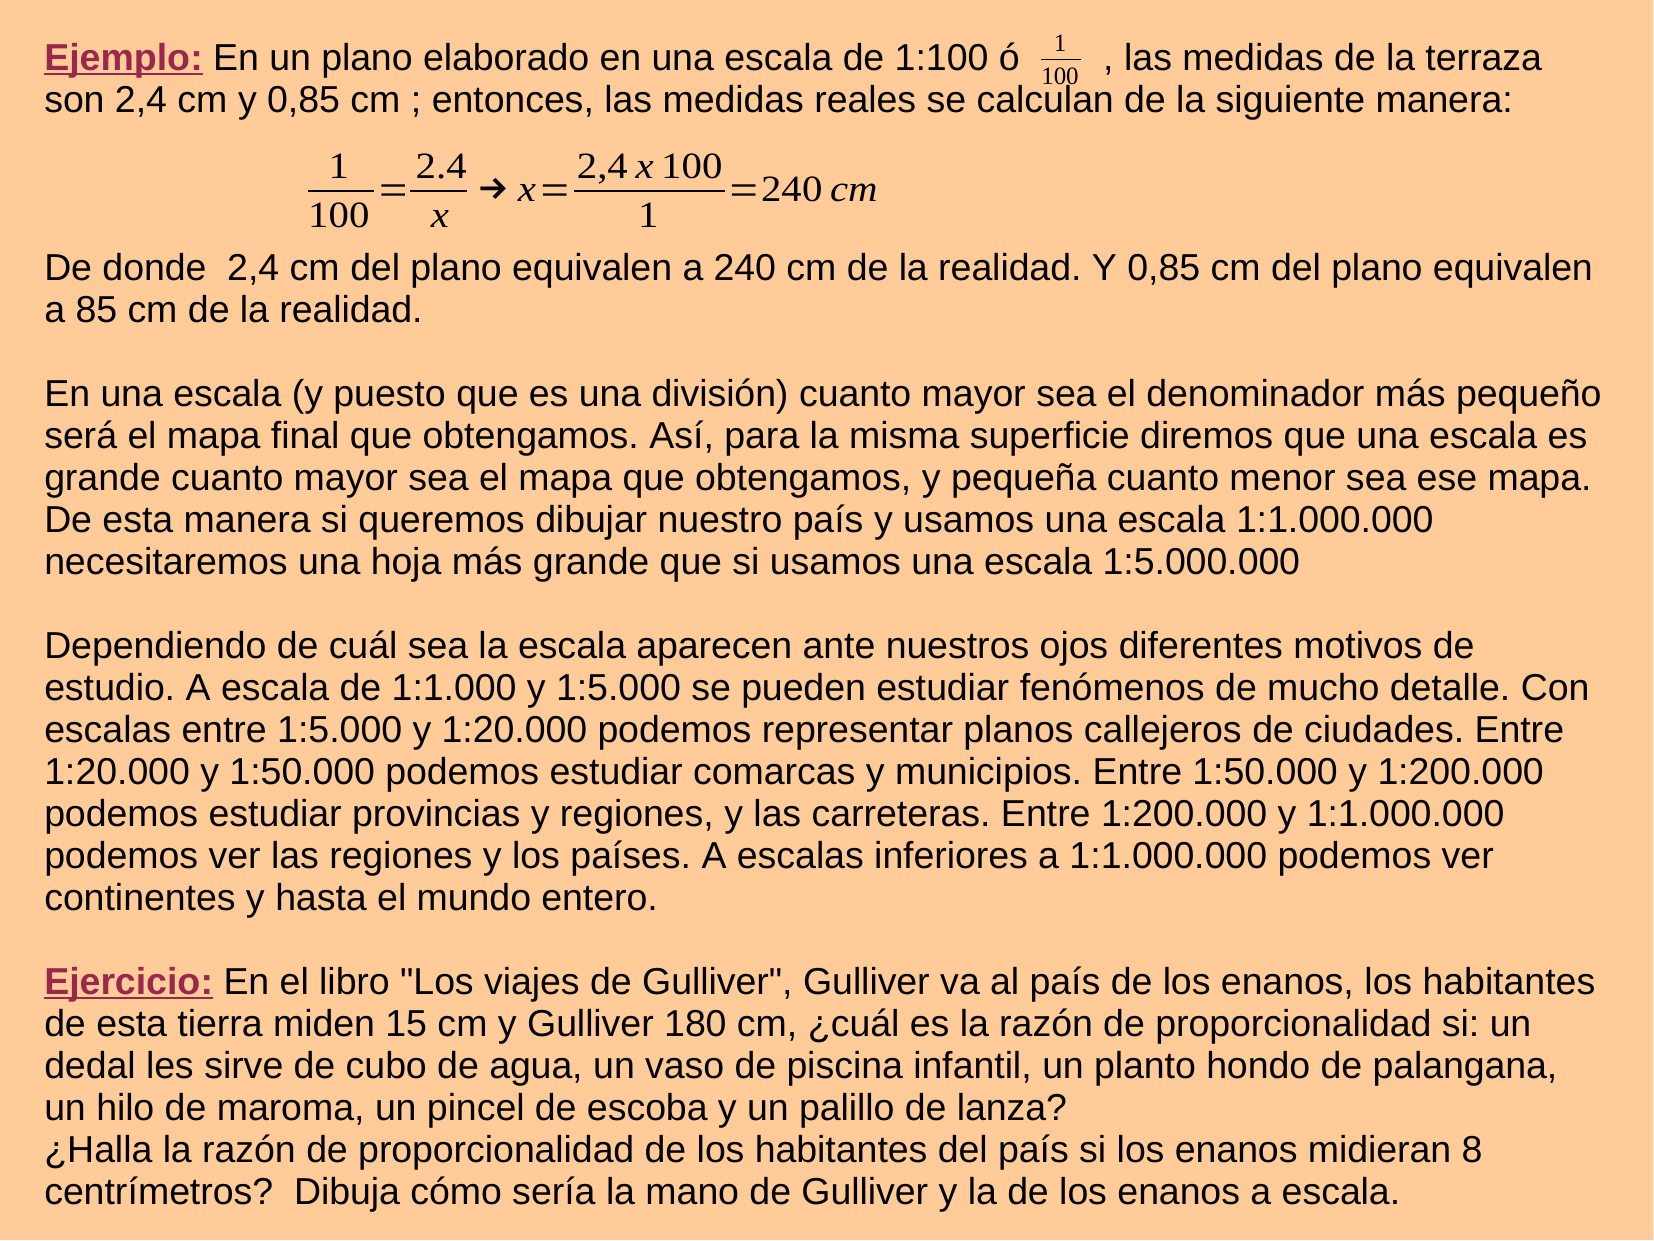

Ejemplo: En un plano elaborado en una escala de 1:100 ó , las medidas de la terraza son 2,4 cm y 0,85 cm ; entonces, las medidas reales se calculan de la siguiente manera:
De donde 2,4 cm del plano equivalen a 240 cm de la realidad. Y 0,85 cm del plano equivalen a 85 cm de la realidad.
En una escala (y puesto que es una división) cuanto mayor sea el denominador más pequeño será el mapa final que obtengamos. Así, para la misma superficie diremos que una escala es grande cuanto mayor sea el mapa que obtengamos, y pequeña cuanto menor sea ese mapa. De esta manera si queremos dibujar nuestro país y usamos una escala 1:1.000.000 necesitaremos una hoja más grande que si usamos una escala 1:5.000.000
Dependiendo de cuál sea la escala aparecen ante nuestros ojos diferentes motivos de estudio. A escala de 1:1.000 y 1:5.000 se pueden estudiar fenómenos de mucho detalle. Con escalas entre 1:5.000 y 1:20.000 podemos representar planos callejeros de ciudades. Entre 1:20.000 y 1:50.000 podemos estudiar comarcas y municipios. Entre 1:50.000 y 1:200.000 podemos estudiar provincias y regiones, y las carreteras. Entre 1:200.000 y 1:1.000.000 podemos ver las regiones y los países. A escalas inferiores a 1:1.000.000 podemos ver continentes y hasta el mundo entero.
Ejercicio: En el libro "Los viajes de Gulliver", Gulliver va al país de los enanos, los habitantes de esta tierra miden 15 cm y Gulliver 180 cm, ¿cuál es la razón de proporcionalidad si: un dedal les sirve de cubo de agua, un vaso de piscina infantil, un planto hondo de palangana, un hilo de maroma, un pincel de escoba y un palillo de lanza?
¿Halla la razón de proporcionalidad de los habitantes del país si los enanos midieran 8 centrímetros? Dibuja cómo sería la mano de Gulliver y la de los enanos a escala.